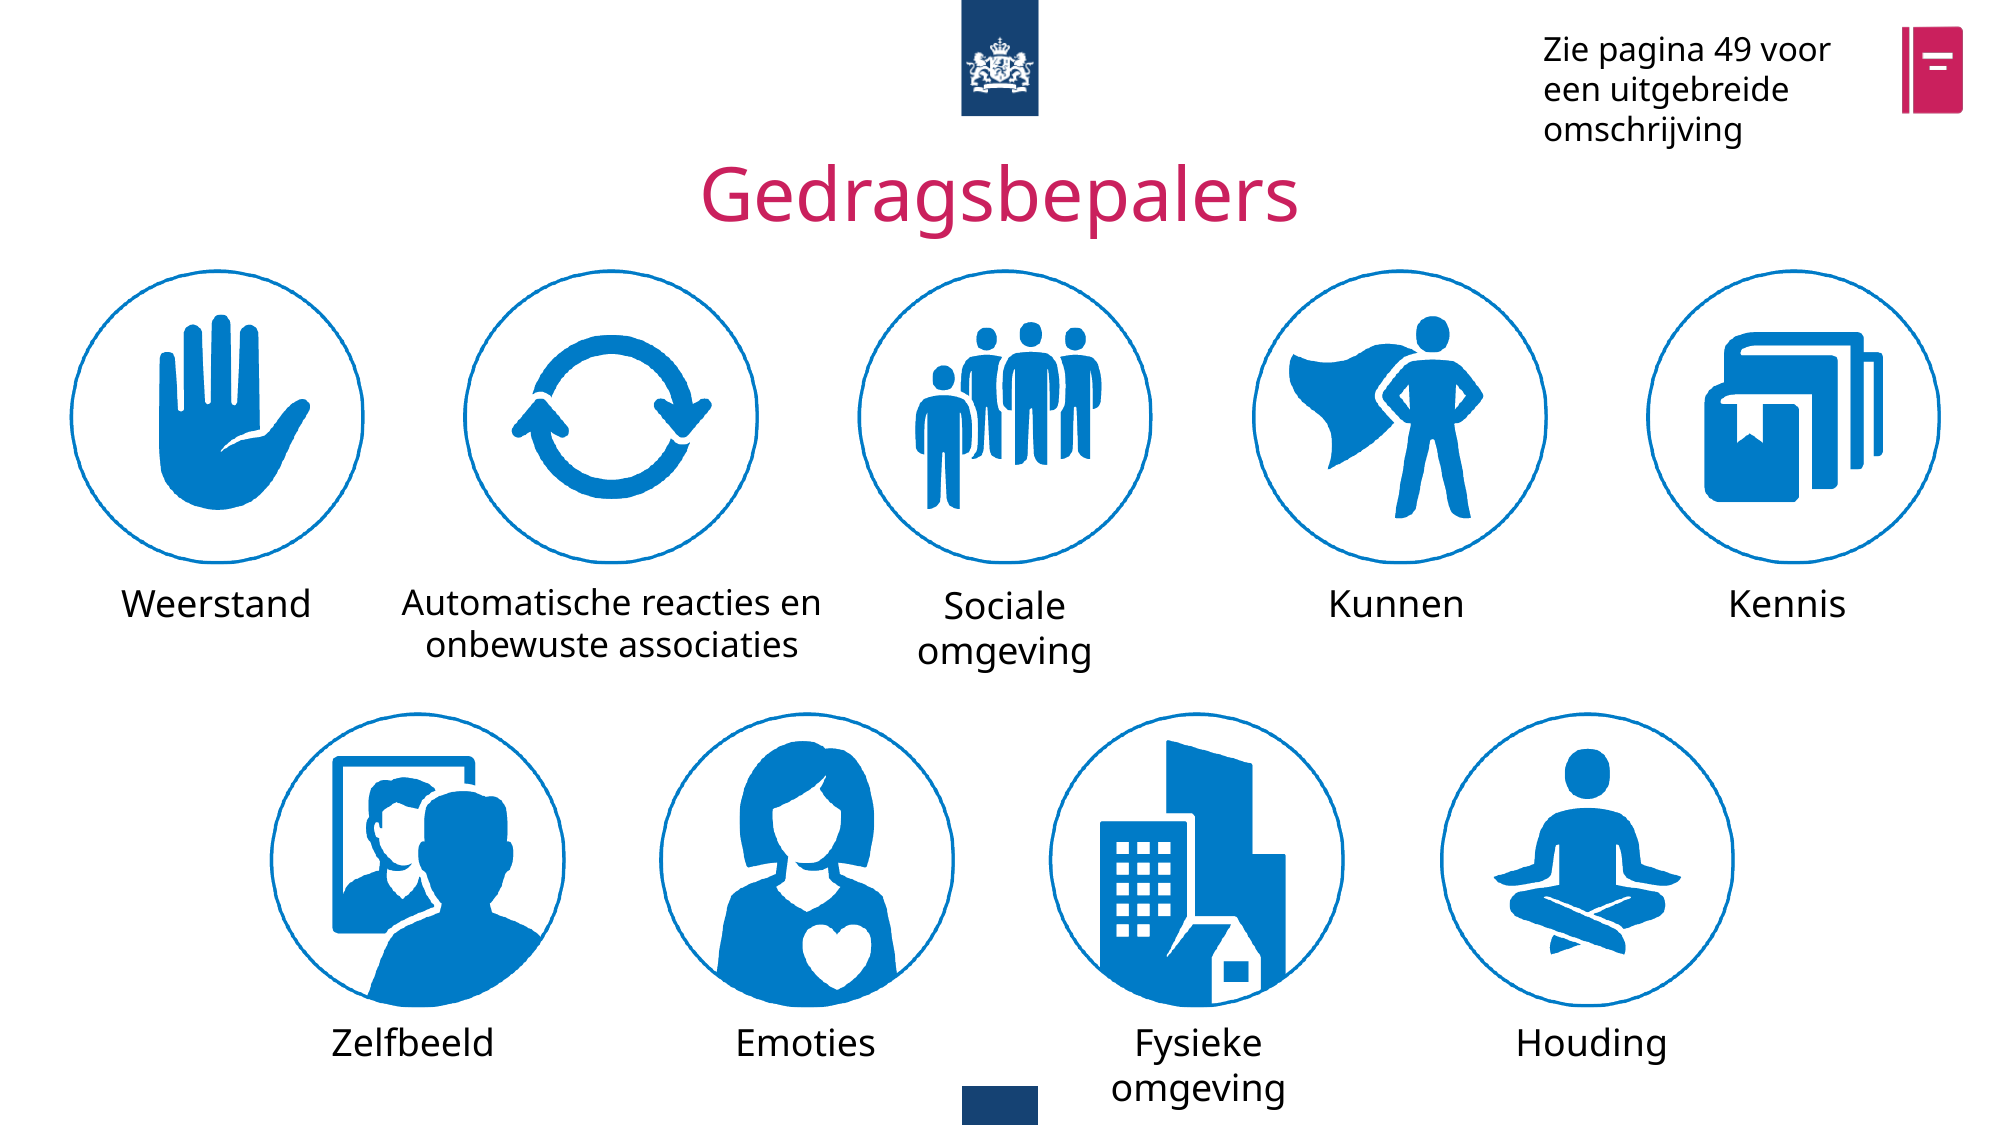

Zie pagina 49 voor een uitgebreide omschrijving
# Gedragsbepalers
Weerstand
Automatische reacties en onbewuste associaties
Kunnen
Kennis
Sociale omgeving
Zelfbeeld
Emoties
Fysieke omgeving
Houding